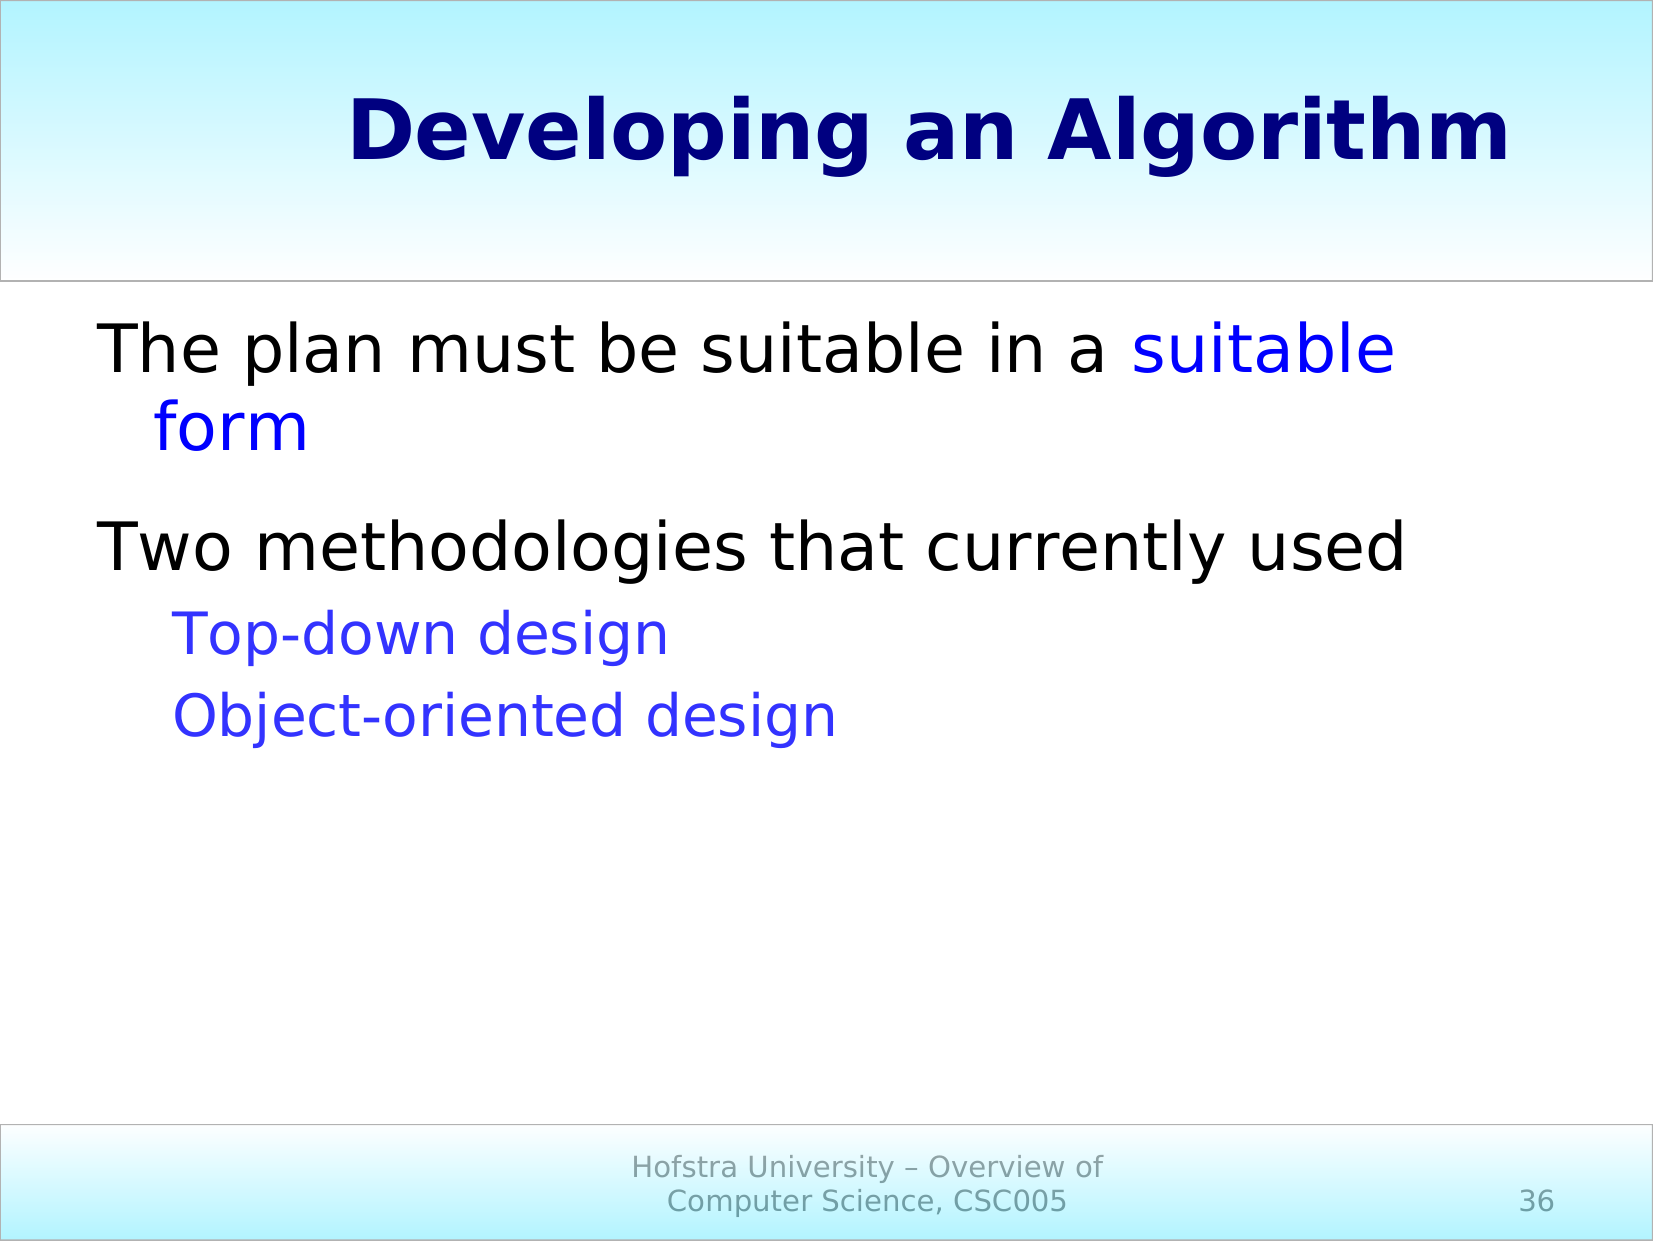

# Developing an Algorithm
The plan must be suitable in a suitable form
Two methodologies that currently used
Top-down design
Object-oriented design
36